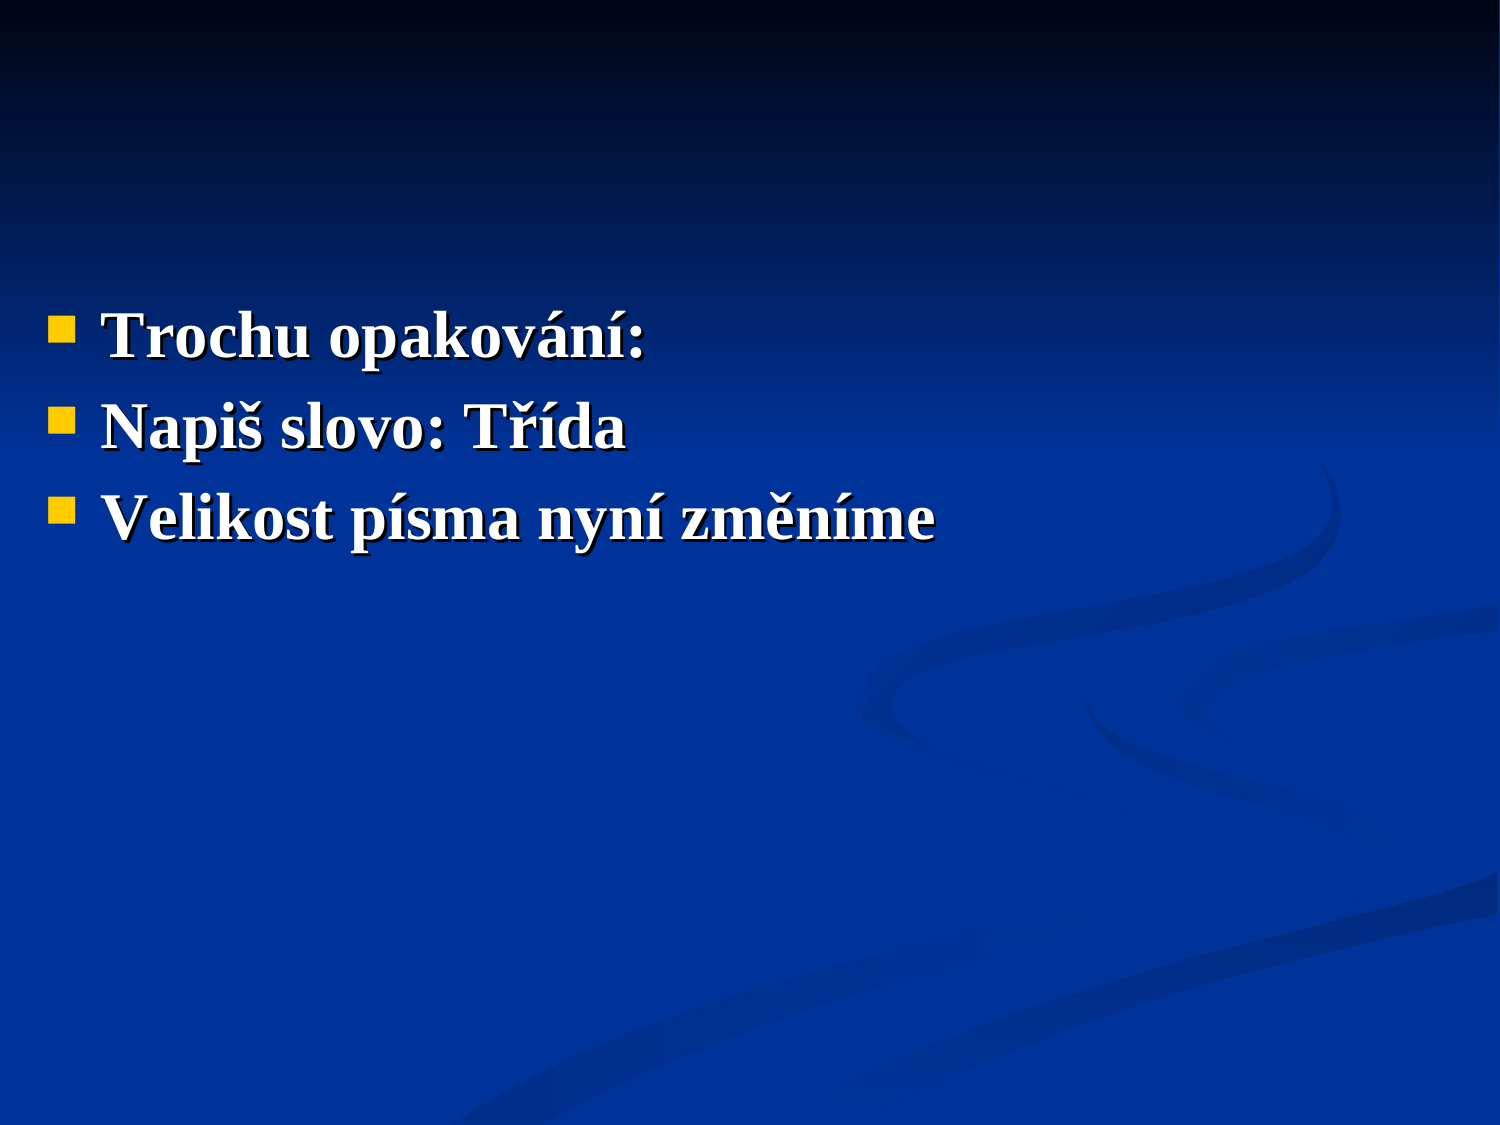

# Trochu opakování:
Napiš slovo: Třída
Velikost písma nyní změníme